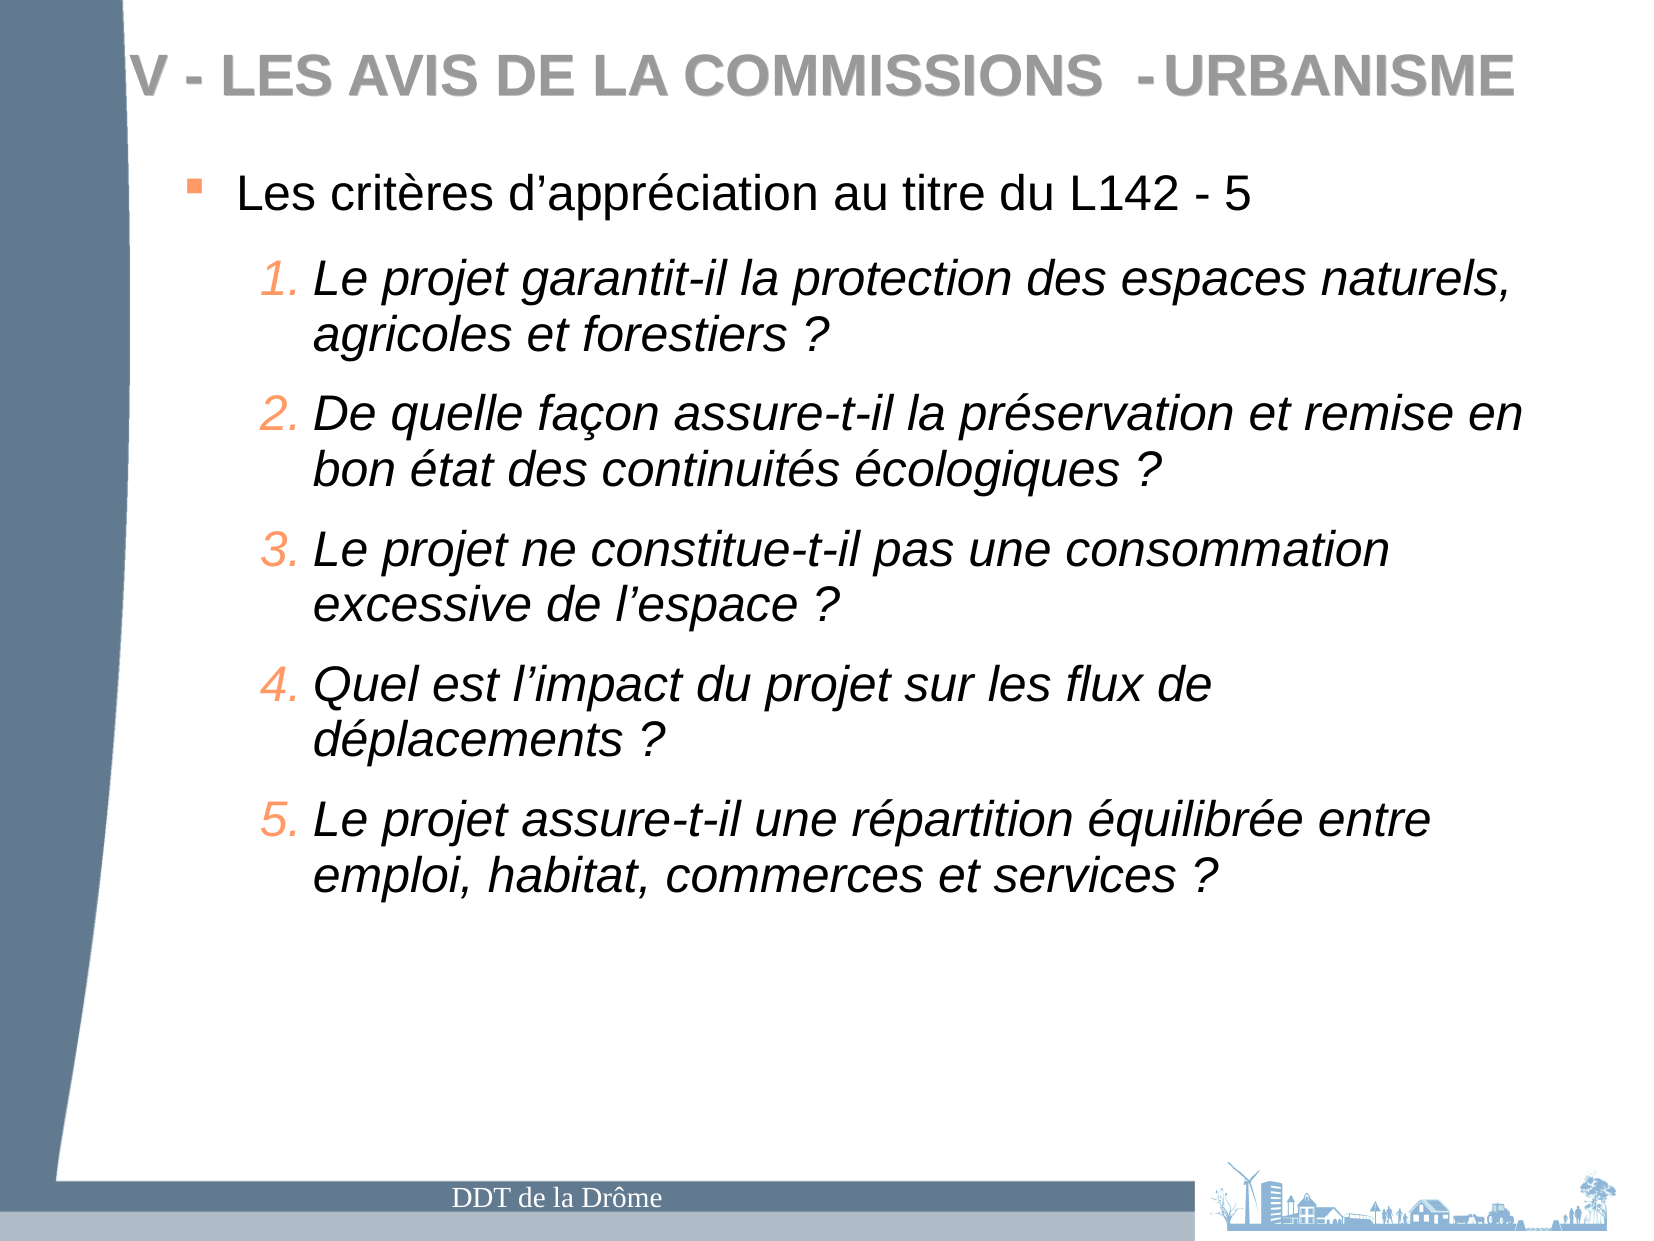

V - LES AVIS DE LA COMMISSIONS - URBANISME
# Les critères d’appréciation au titre du L142 - 5
Le projet garantit-il la protection des espaces naturels, agricoles et forestiers ?
De quelle façon assure-t-il la préservation et remise en bon état des continuités écologiques ?
Le projet ne constitue-t-il pas une consommation excessive de l’espace ?
Quel est l’impact du projet sur les flux de déplacements ?
Le projet assure-t-il une répartition équilibrée entre emploi, habitat, commerces et services ?
 DDT de la Drôme